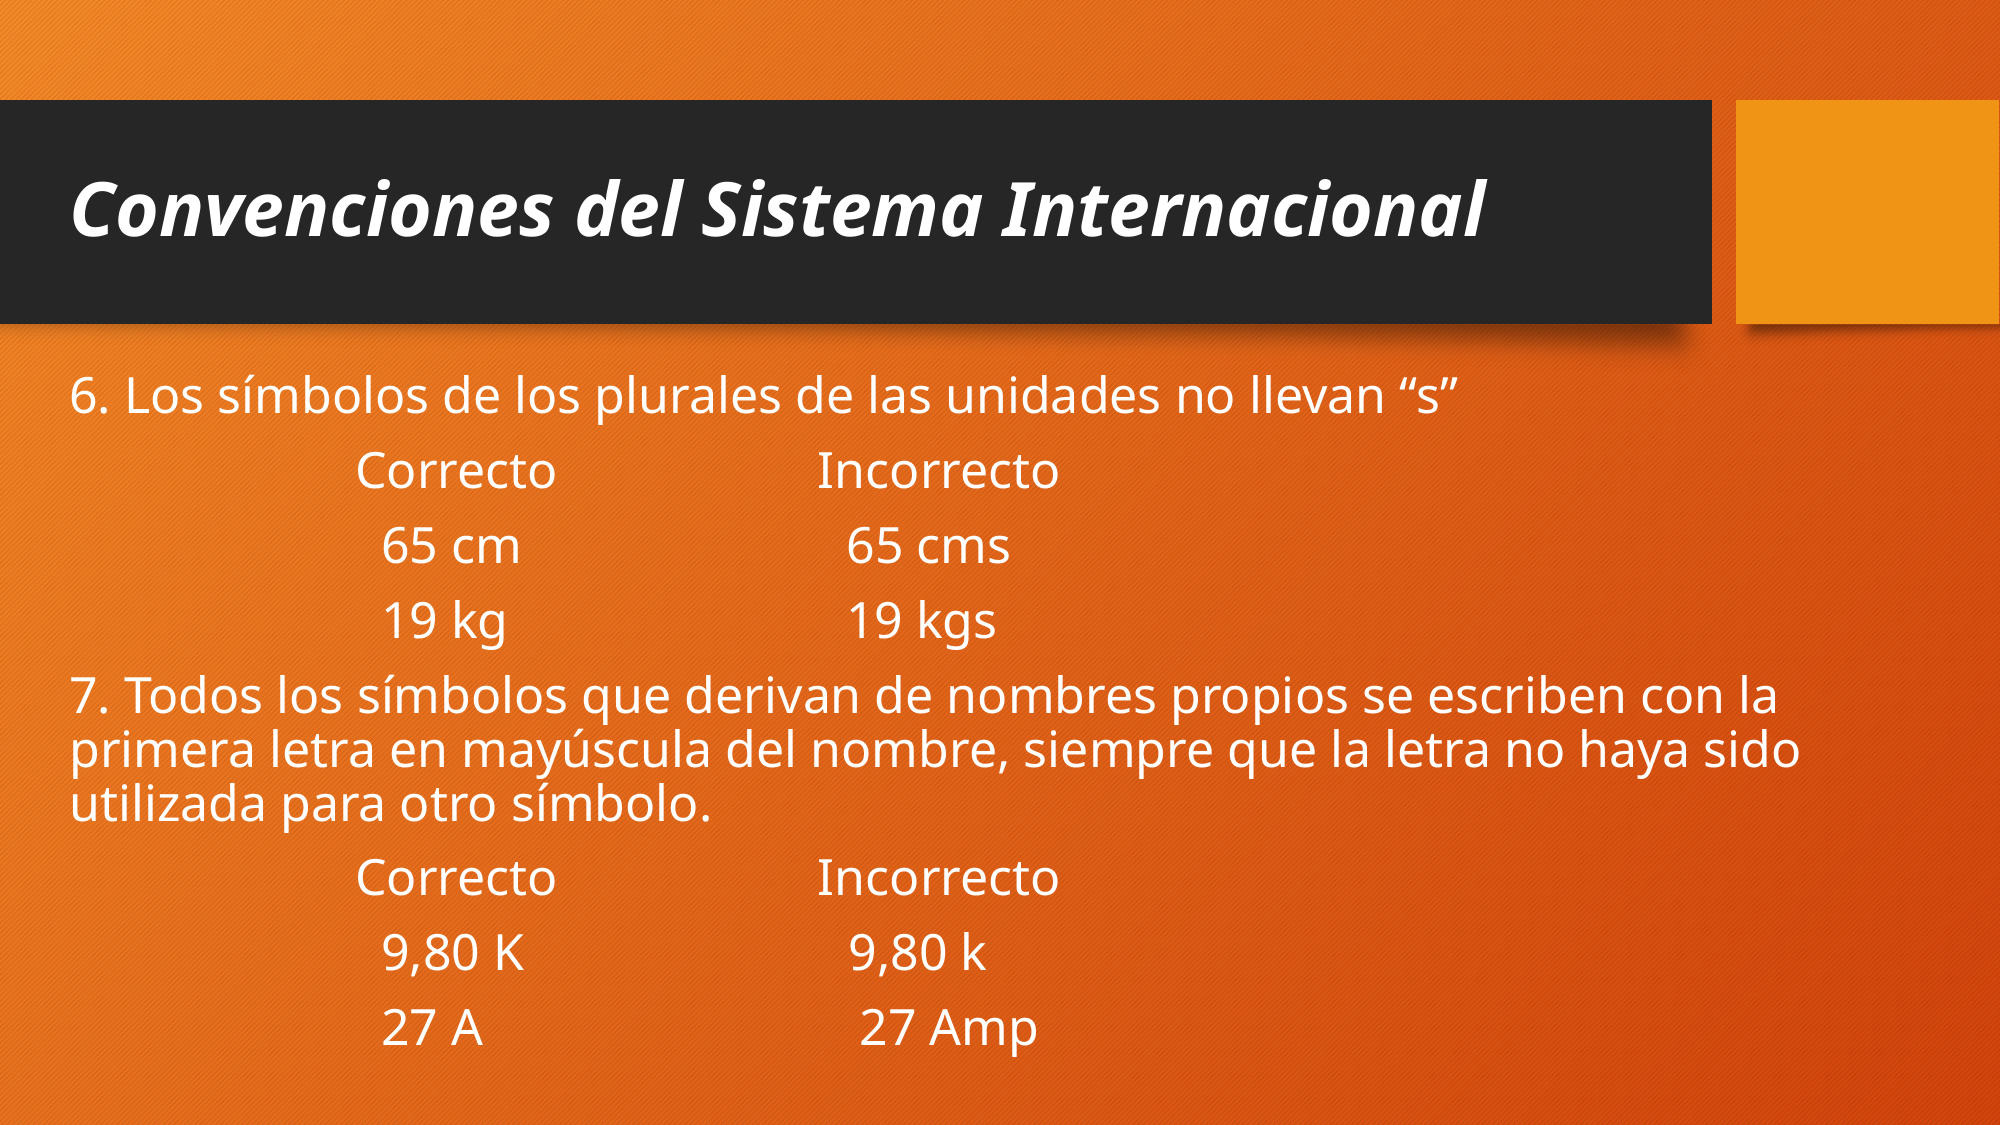

# Convenciones del Sistema Internacional
6. Los símbolos de los plurales de las unidades no llevan “s”
 Correcto Incorrecto
 65 cm 65 cms
 19 kg 19 kgs
7. Todos los símbolos que derivan de nombres propios se escriben con la primera letra en mayúscula del nombre, siempre que la letra no haya sido utilizada para otro símbolo.
 Correcto Incorrecto
 9,80 K 9,80 k
 27 A 27 Amp